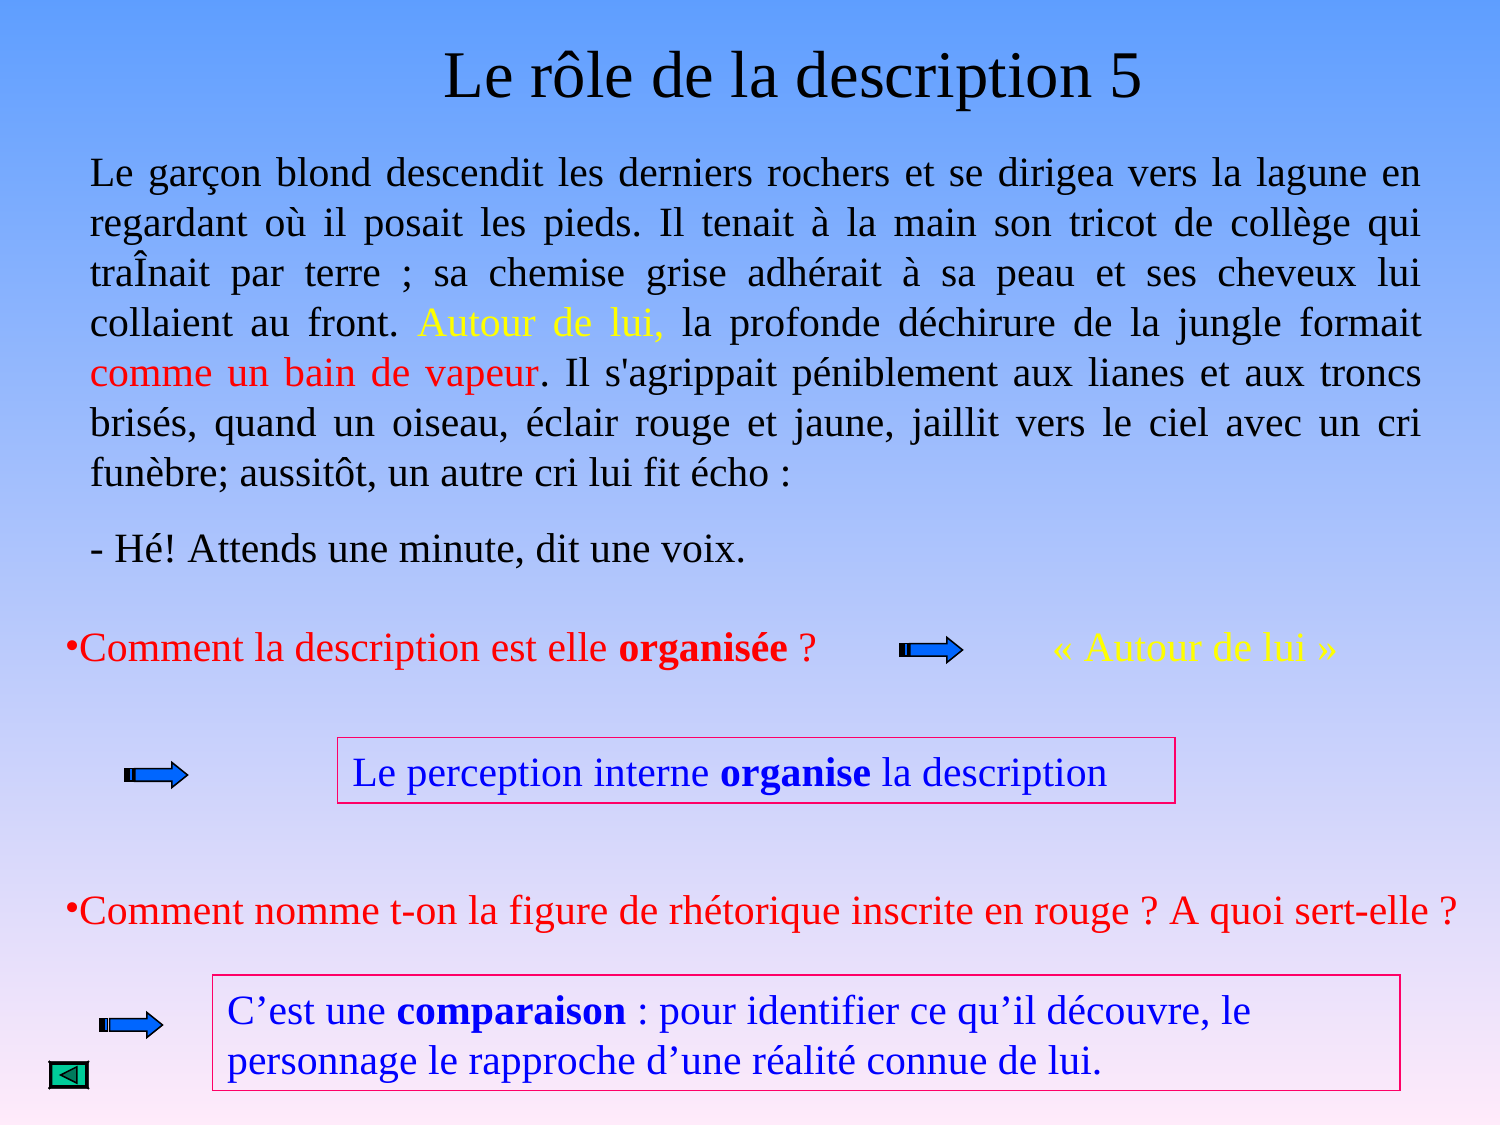

# Le rôle de la description 5
Le garçon blond descendit les derniers rochers et se dirigea vers la lagune en regardant où il posait les pieds. Il tenait à la main son tricot de collège qui traÎnait par terre ; sa chemise grise adhérait à sa peau et ses cheveux lui collaient au front. Autour de lui, la profonde déchirure de la jungle formait comme un bain de vapeur. Il s'agrippait péniblement aux lianes et aux troncs brisés, quand un oiseau, éclair rouge et jaune, jaillit vers le ciel avec un cri funèbre; aussitôt, un autre cri lui fit écho :
‑ Hé! Attends une minute, dit une voix.
Comment la description est elle organisée ?
« Autour de lui »
Le perception interne organise la description
Comment nomme t-on la figure de rhétorique inscrite en rouge ? A quoi sert-elle ?
C’est une comparaison : pour identifier ce qu’il découvre, le personnage le rapproche d’une réalité connue de lui.